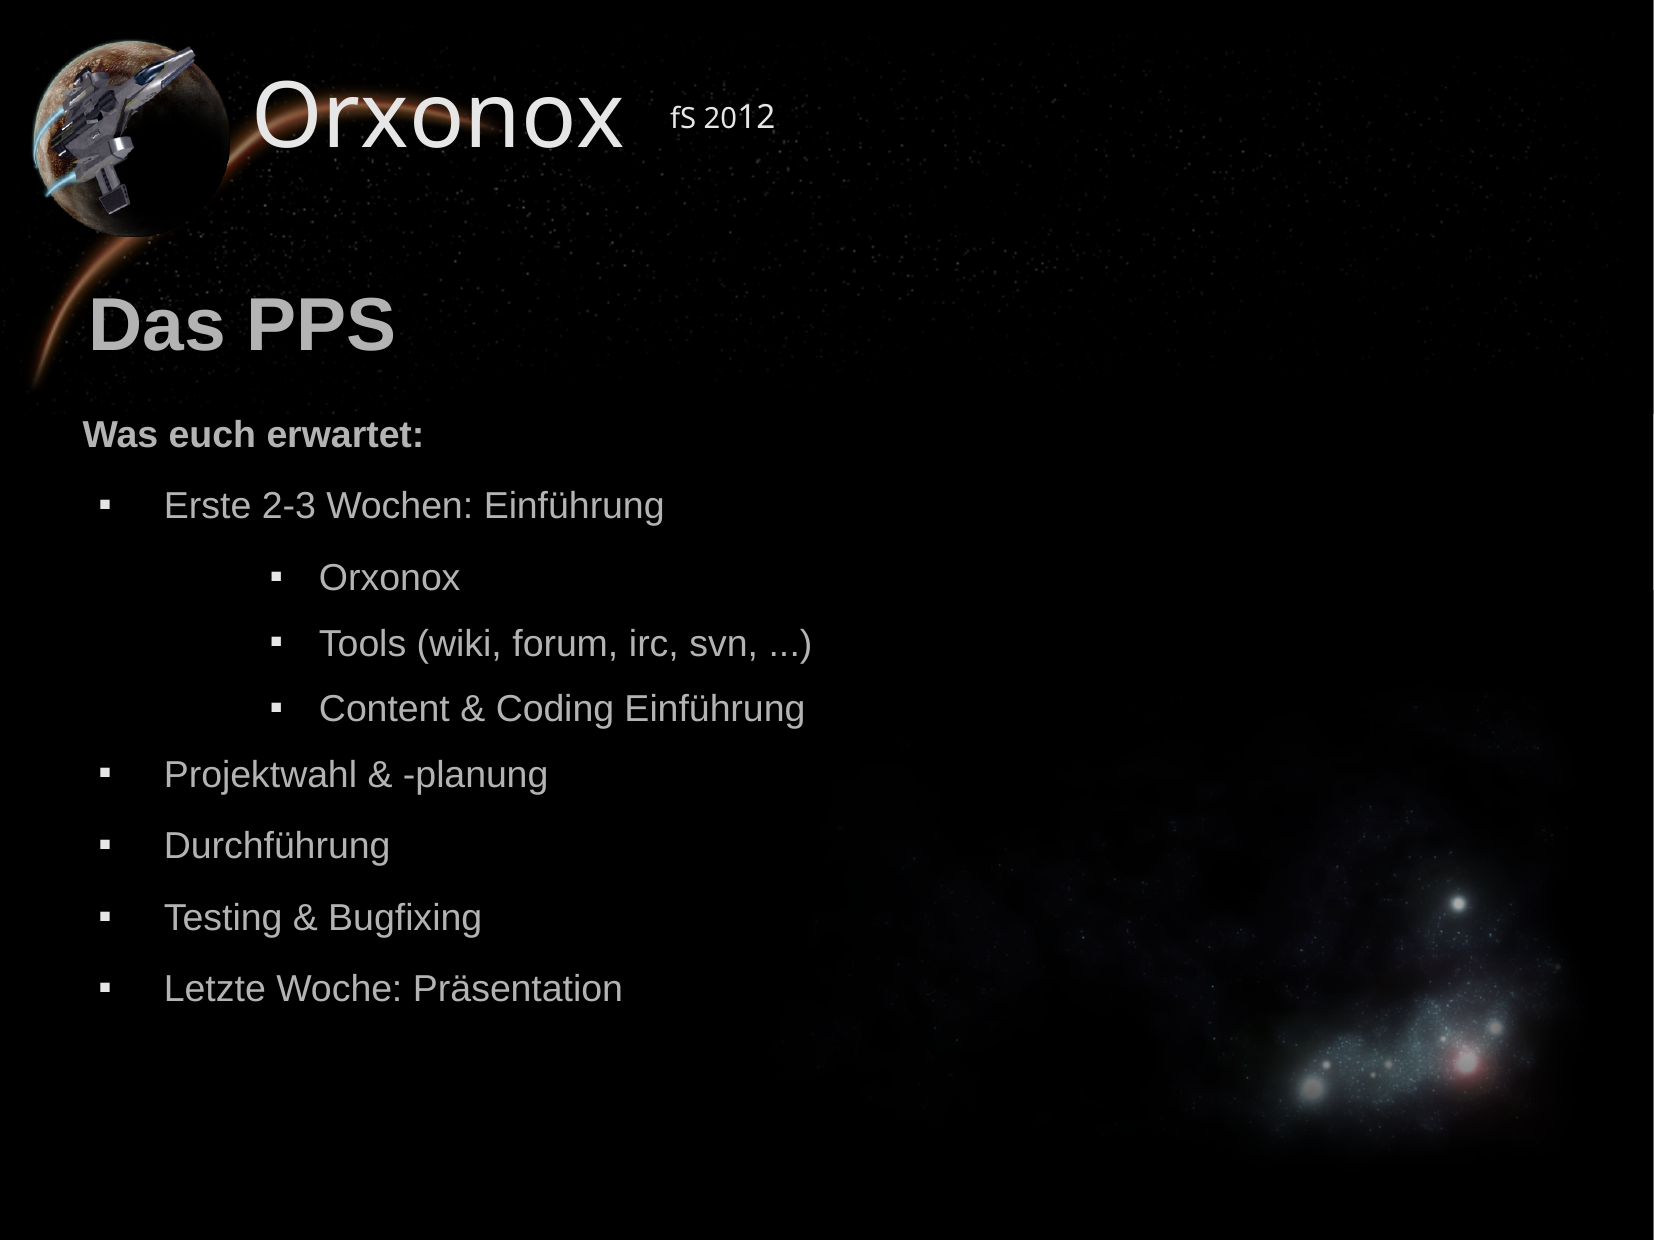

# Das PPS
Was euch erwartet:
 Erste 2-3 Wochen: Einführung
Orxonox
Tools (wiki, forum, irc, svn, ...)
Content & Coding Einführung
 Projektwahl & -planung
 Durchführung
 Testing & Bugfixing
 Letzte Woche: Präsentation